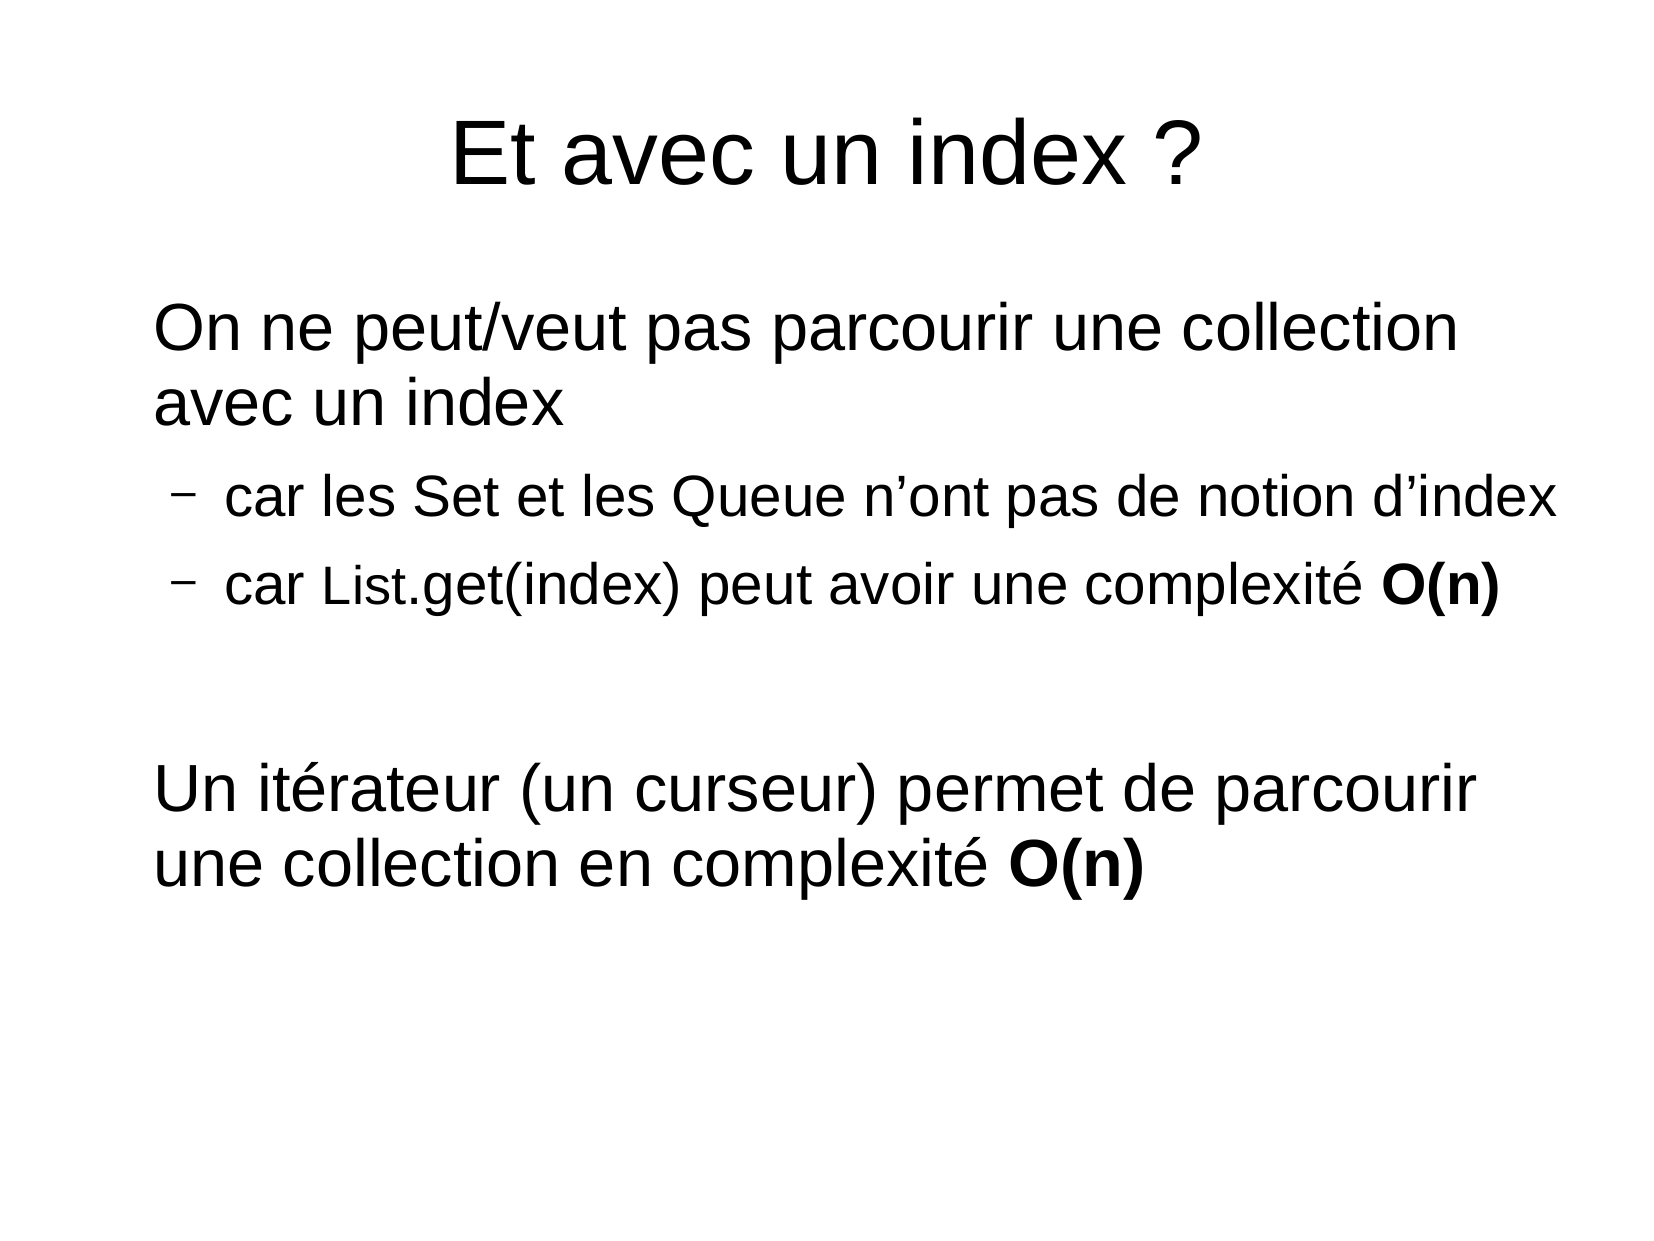

# Et avec un index ?
On ne peut/veut pas parcourir une collection avec un index
car les Set et les Queue n’ont pas de notion d’index
car List.get(index) peut avoir une complexité O(n)
Un itérateur (un curseur) permet de parcourir une collection en complexité O(n)